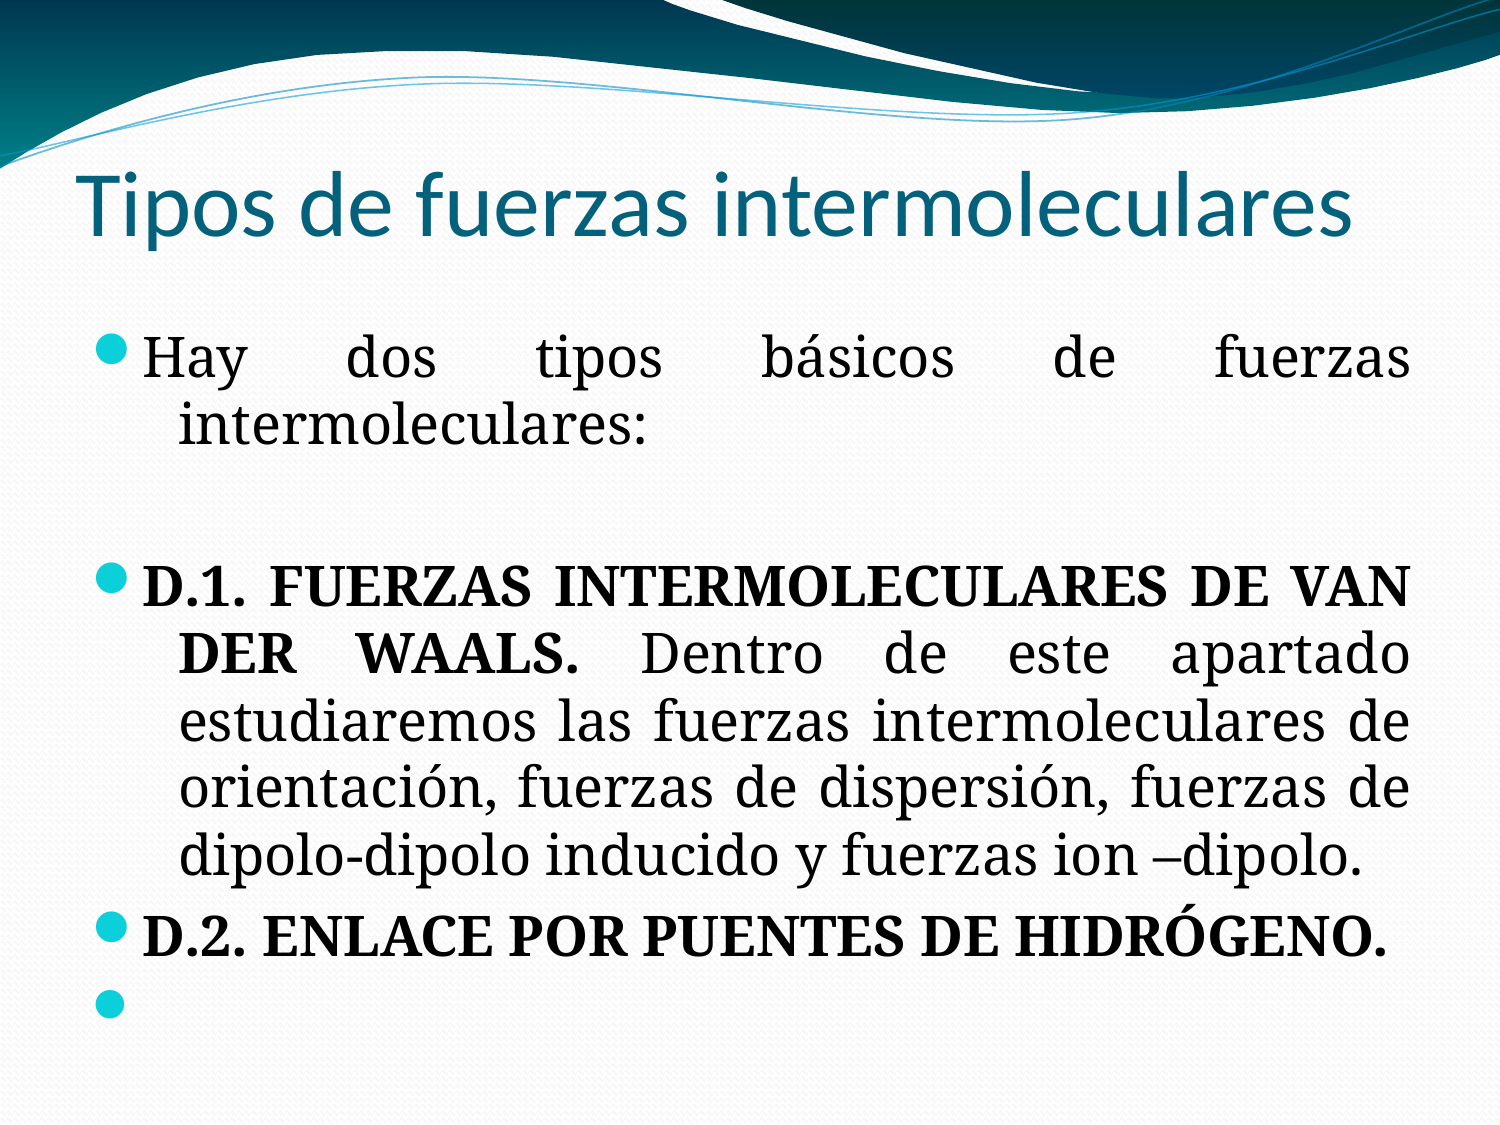

# Tipos de fuerzas intermoleculares
Hay dos tipos básicos de fuerzas intermoleculares:
D.1. FUERZAS INTERMOLECULARES DE VAN DER WAALS. Dentro de este apartado estudiaremos las fuerzas intermoleculares de orientación, fuerzas de dispersión, fuerzas de dipolo-dipolo inducido y fuerzas ion –dipolo.
D.2. ENLACE POR PUENTES DE HIDRÓGENO.